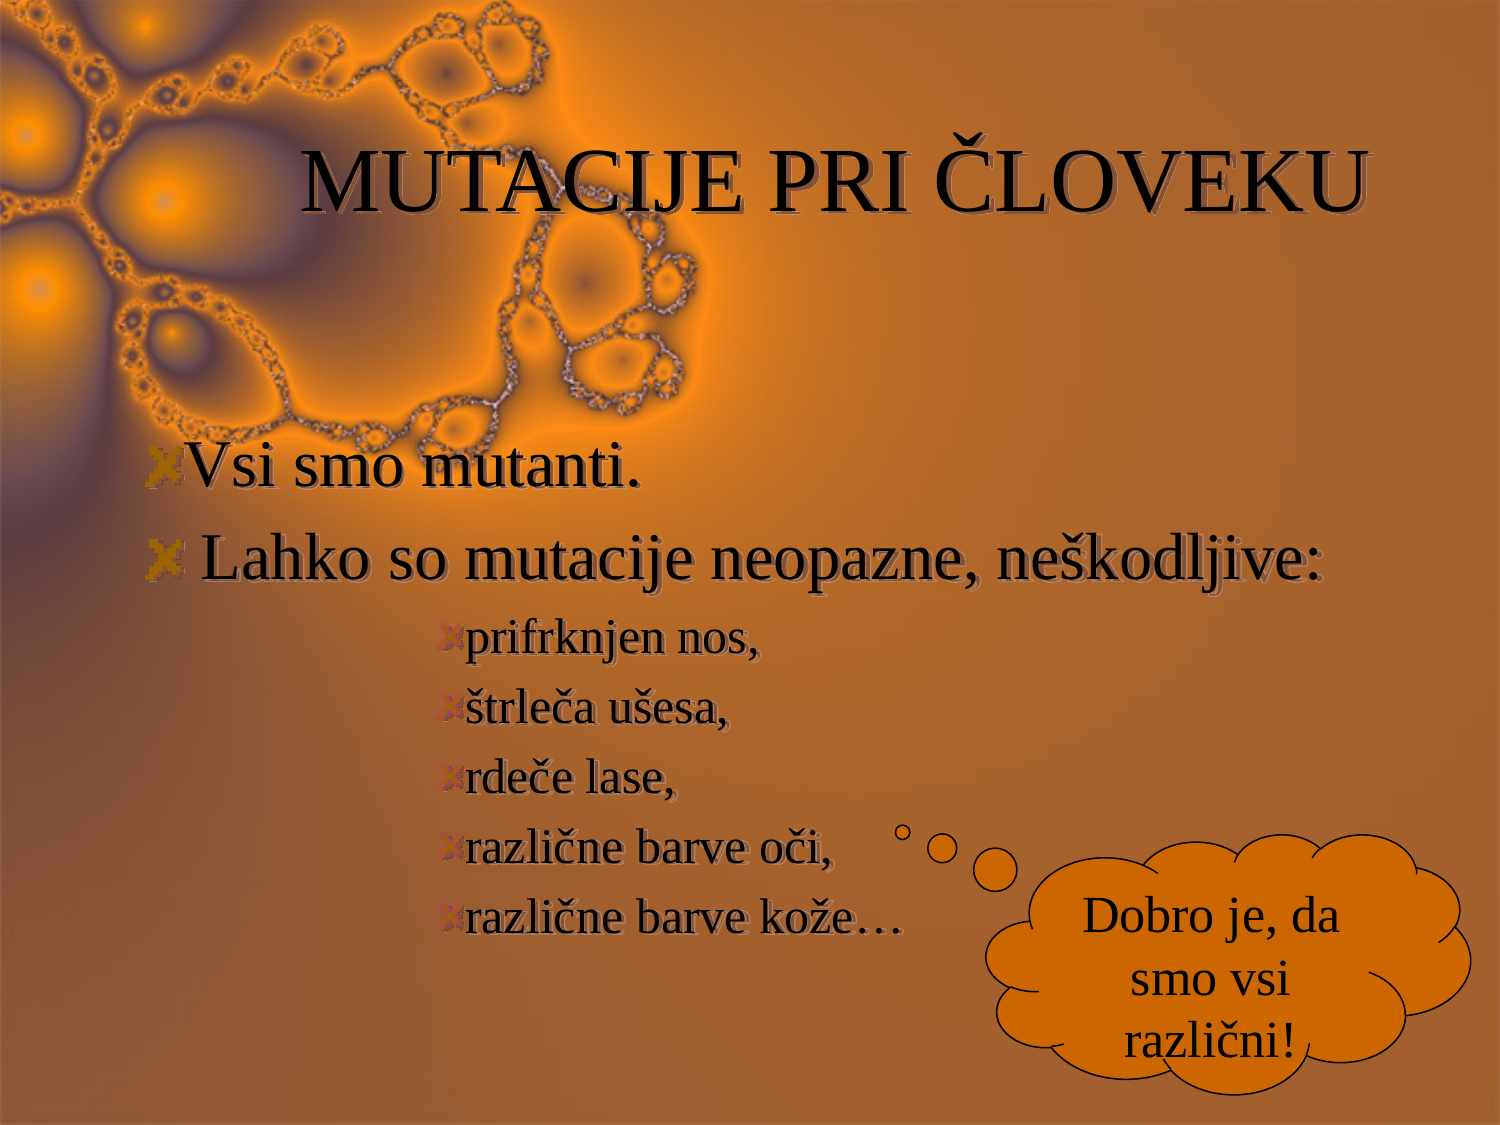

# MUTACIJE PRI ČLOVEKU
Vsi smo mutanti.
 Lahko so mutacije neopazne, neškodljive:
prifrknjen nos,
štrleča ušesa,
rdeče lase,
različne barve oči,
različne barve kože…
Dobro je, da smo vsi različni!